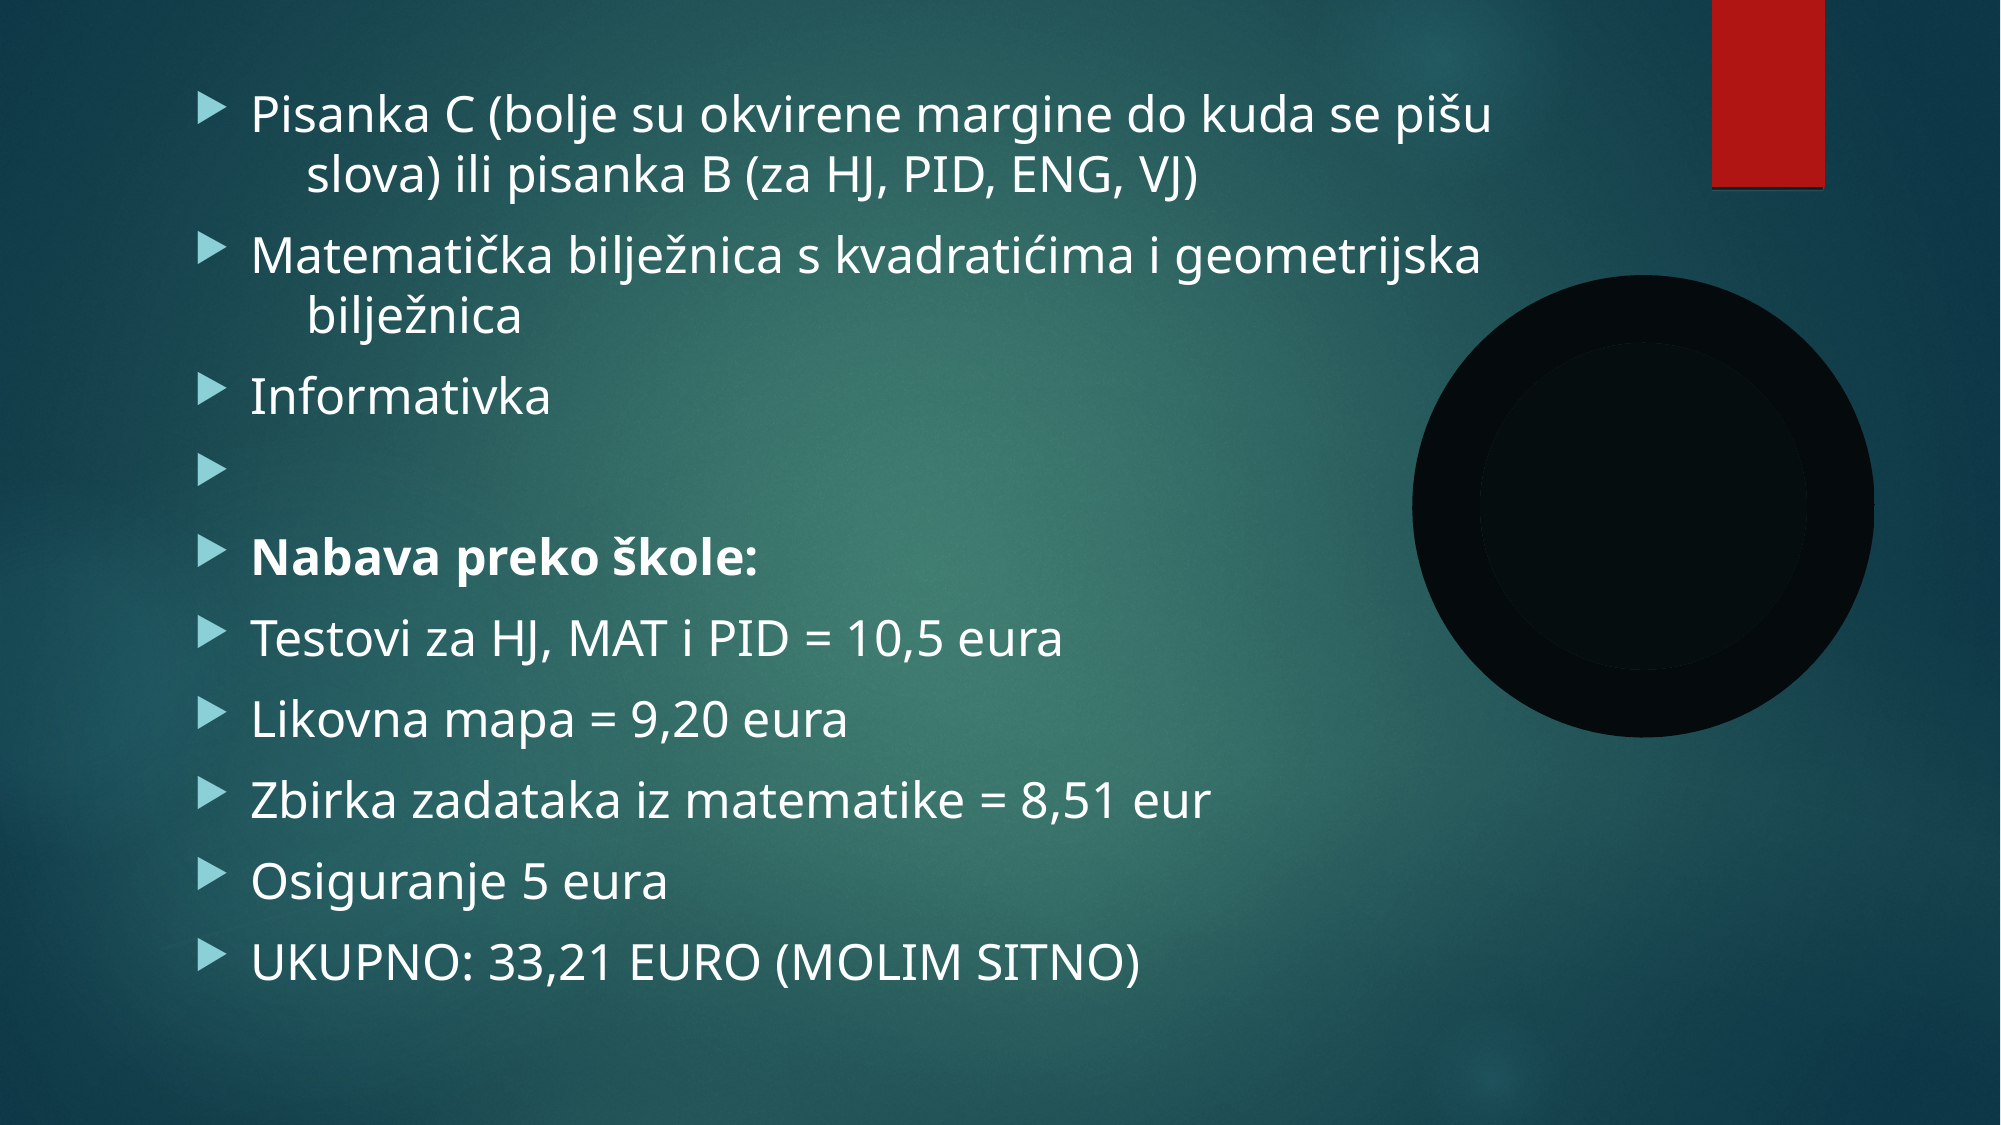

# Pisanka C (bolje su okvirene margine do kuda se pišu slova) ili pisanka B (za HJ, PID, ENG, VJ)
Matematička bilježnica s kvadratićima i geometrijska bilježnica
Informativka
Nabava preko škole:
Testovi za HJ, MAT i PID = 10,5 eura
Likovna mapa = 9,20 eura
Zbirka zadataka iz matematike = 8,51 eur
Osiguranje 5 eura
UKUPNO: 33,21 EURO (MOLIM SITNO)